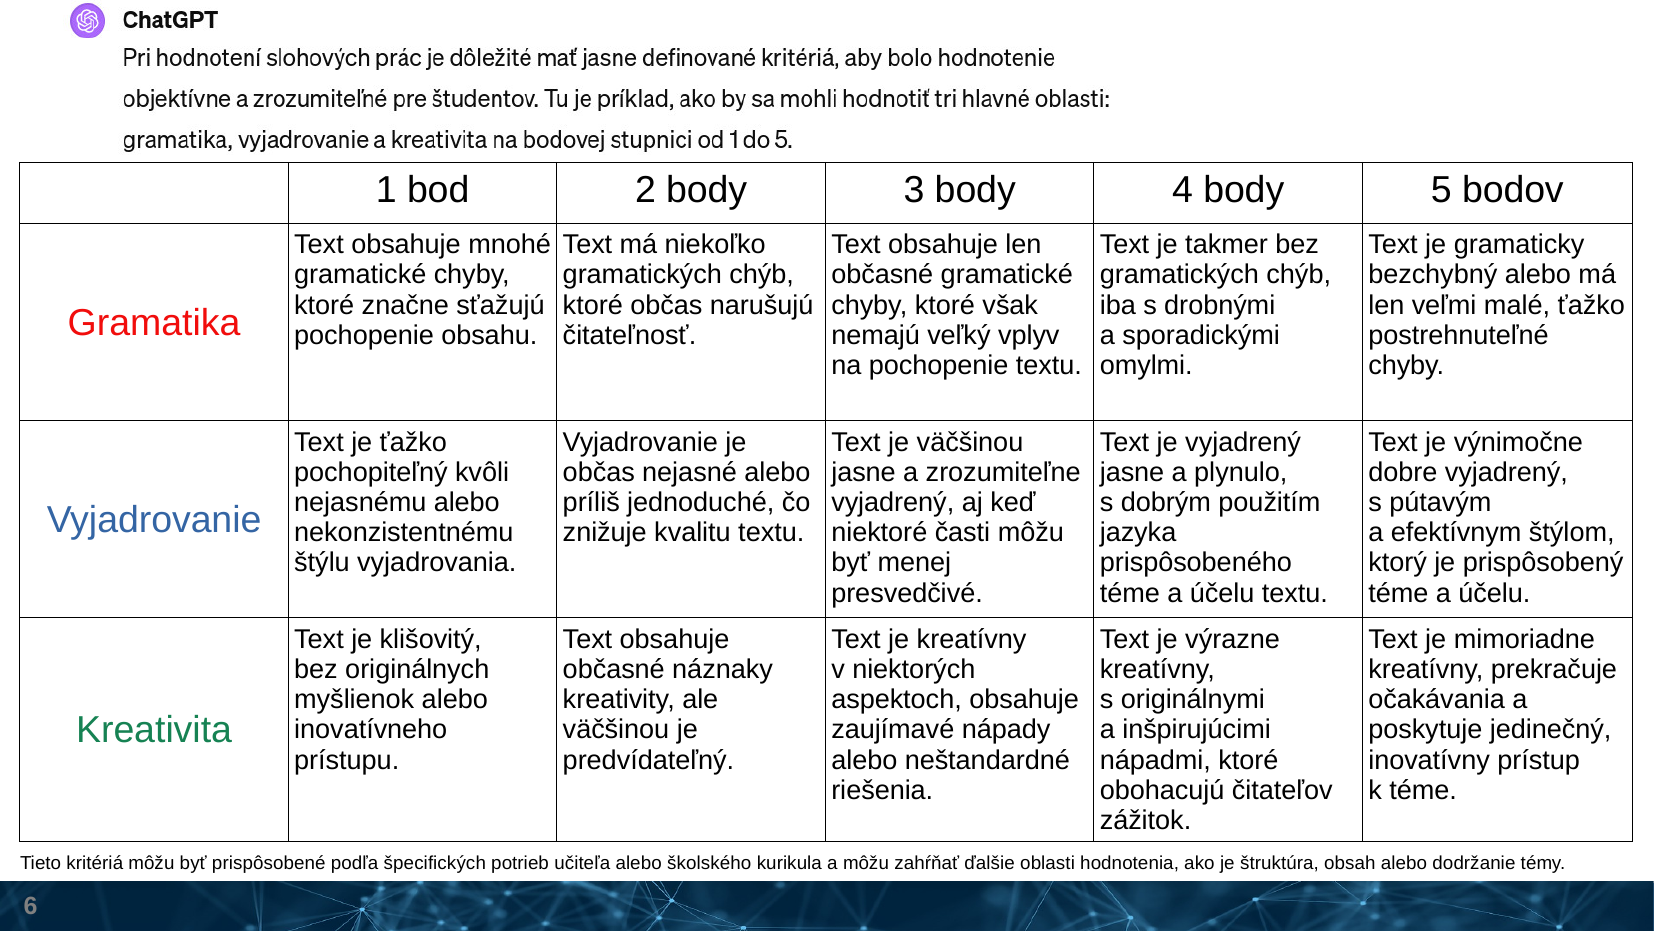

| | 1 bod | 2 body | 3 body | 4 body | 5 bodov |
| --- | --- | --- | --- | --- | --- |
| Gramatika | Text obsahuje mnohé gramatické chyby, ktoré značne sťažujú pochopenie obsahu. | Text má niekoľko gramatických chýb, ktoré občas narušujú čitateľnosť. | Text obsahuje len občasné gramatické chyby, ktoré však nemajú veľký vplyv na pochopenie textu. | Text je takmer bez gramatických chýb, iba s drobnými a sporadickými omylmi. | Text je gramaticky bezchybný alebo má len veľmi malé, ťažko postrehnuteľné chyby. |
| Vyjadrovanie | Text je ťažko pochopiteľný kvôli nejasnému alebo nekonzistentnému štýlu vyjadrovania. | Vyjadrovanie je občas nejasné alebo príliš jednoduché, čo znižuje kvalitu textu. | Text je väčšinou jasne a zrozumiteľne vyjadrený, aj keď niektoré časti môžu byť menej presvedčivé. | Text je vyjadrený jasne a plynulo, s dobrým použitím jazyka prispôsobeného téme a účelu textu. | Text je výnimočne dobre vyjadrený, s pútavým a efektívnym štýlom, ktorý je prispôsobený téme a účelu. |
| Kreativita | Text je klišovitý, bez originálnych myšlienok alebo inovatívneho prístupu. | Text obsahuje občasné náznaky kreativity, ale väčšinou je predvídateľný. | Text je kreatívny v niektorých aspektoch, obsahuje zaujímavé nápady alebo neštandardné riešenia. | Text je výrazne kreatívny, s originálnymi a inšpirujúcimi nápadmi, ktoré obohacujú čitateľov zážitok. | Text je mimoriadne kreatívny, prekračuje očakávania a poskytuje jedinečný, inovatívny prístup k téme. |
Tieto kritériá môžu byť prispôsobené podľa špecifických potrieb učiteľa alebo školského kurikula a môžu zahŕňať ďalšie oblasti hodnotenia, ako je štruktúra, obsah alebo dodržanie témy.